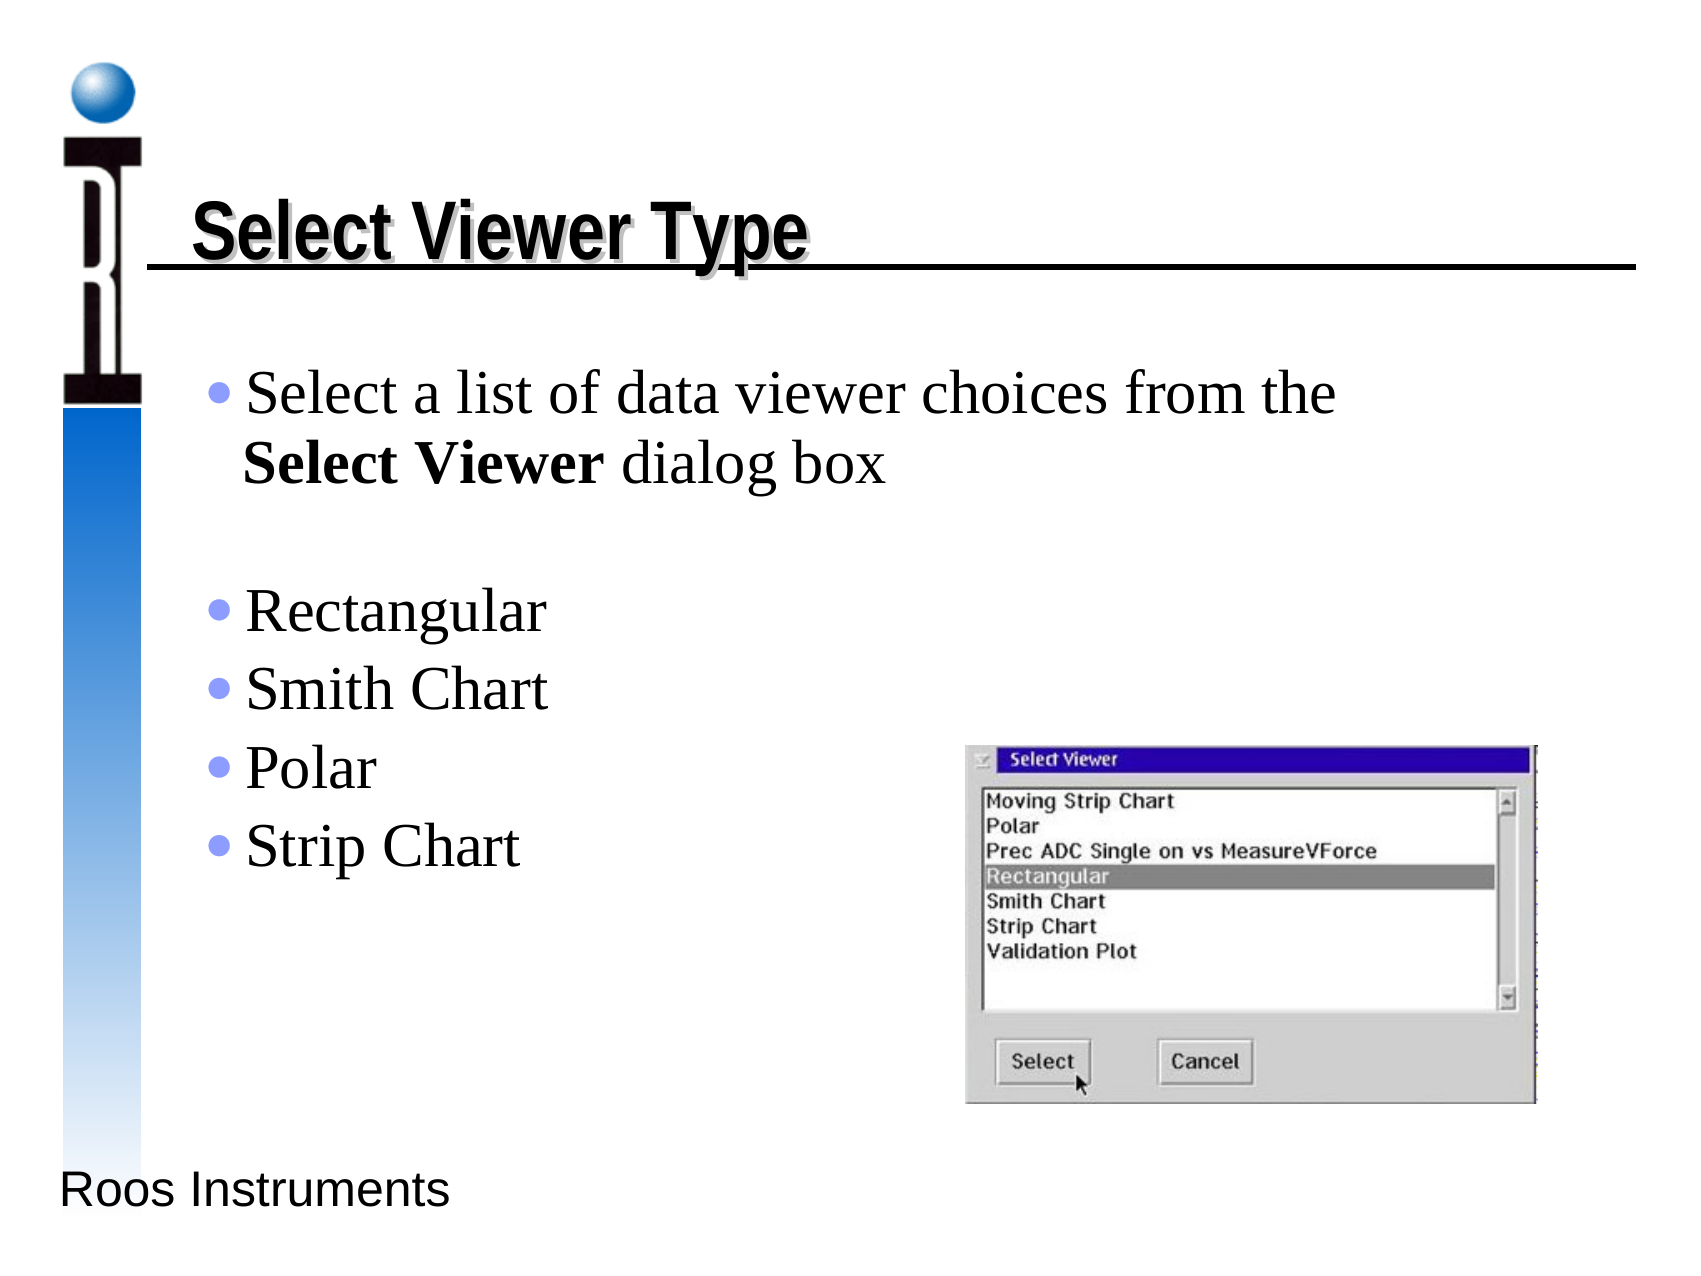

Select Viewer Type
Select a list of data viewer choices from the
Select Viewer dialog box
Rectangular
Smith Chart
Polar
Strip Chart